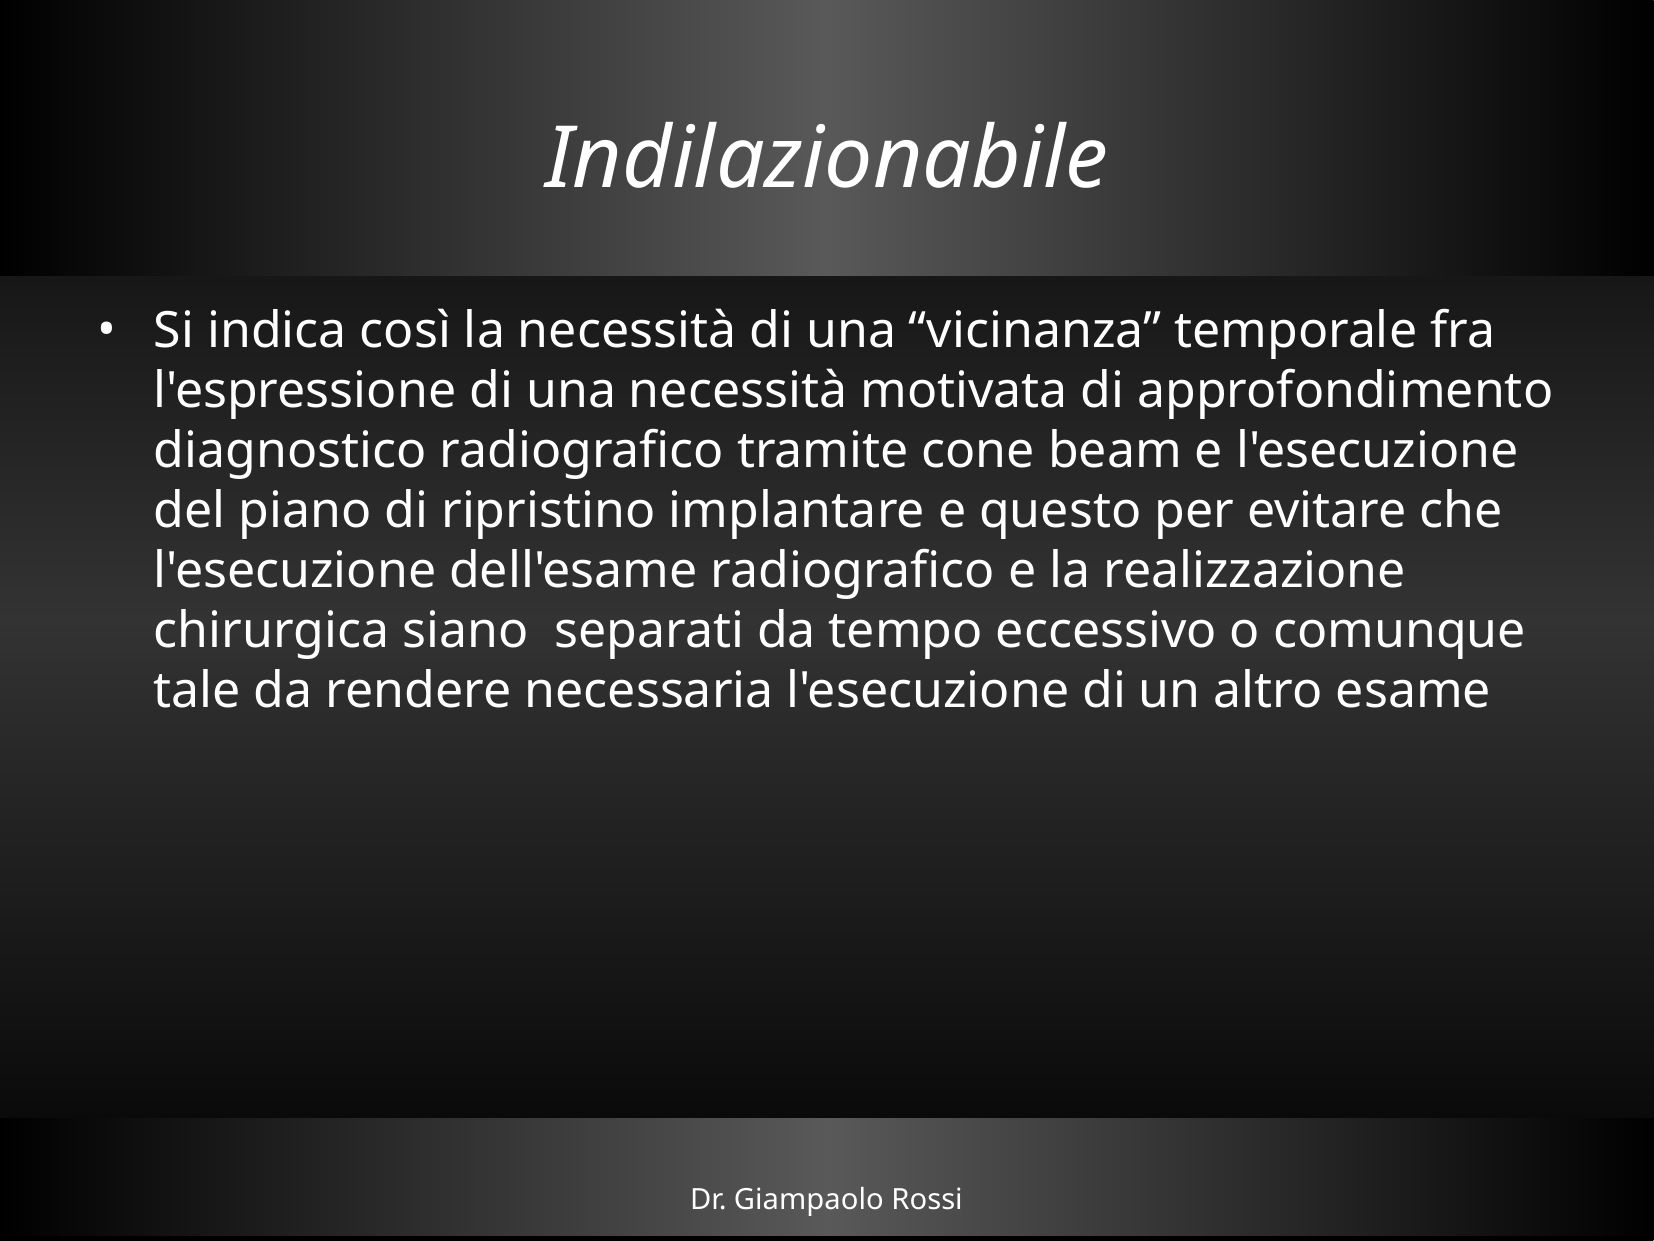

# Indilazionabile
Si indica così la necessità di una “vicinanza” temporale fra l'espressione di una necessità motivata di approfondimento diagnostico radiografico tramite cone beam e l'esecuzione del piano di ripristino implantare e questo per evitare che l'esecuzione dell'esame radiografico e la realizzazione chirurgica siano separati da tempo eccessivo o comunque tale da rendere necessaria l'esecuzione di un altro esame